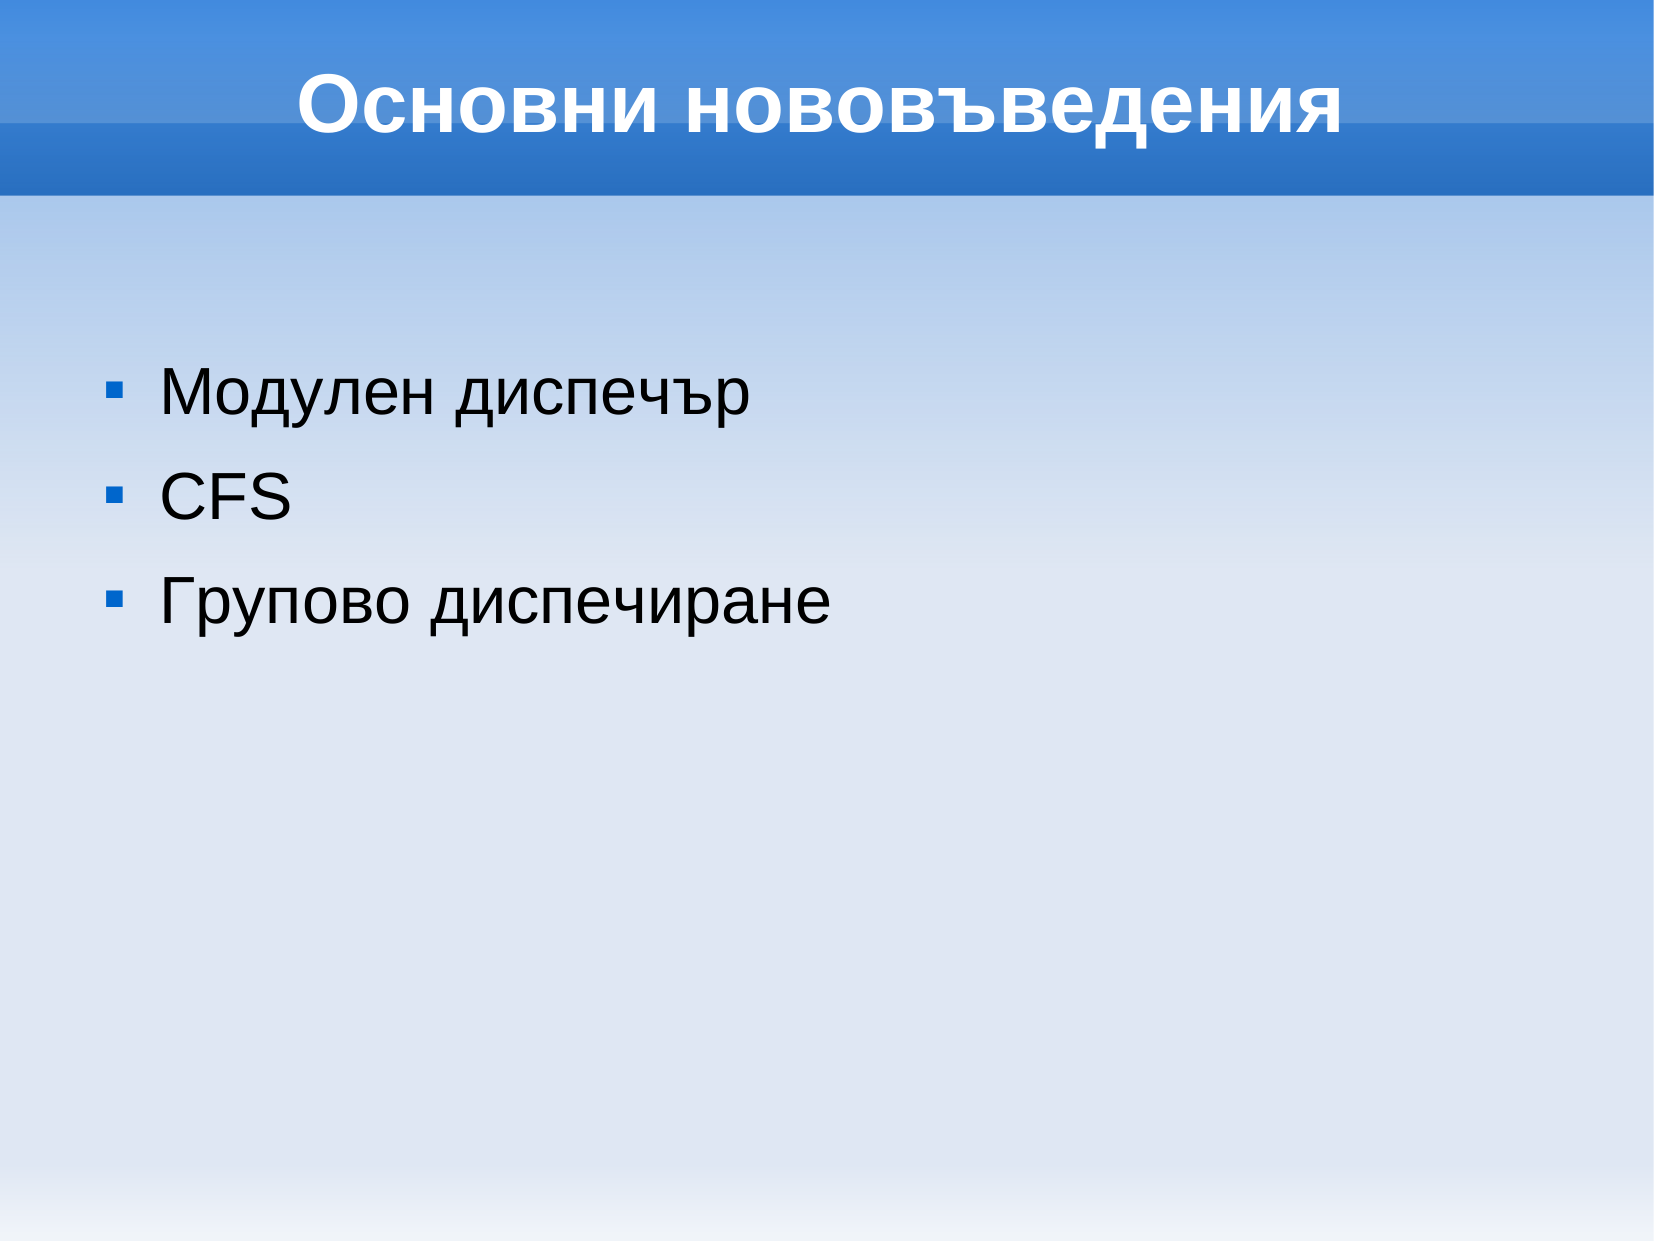

# Основни нововъведения
Модулен диспечър
CFS
Групово диспечиране